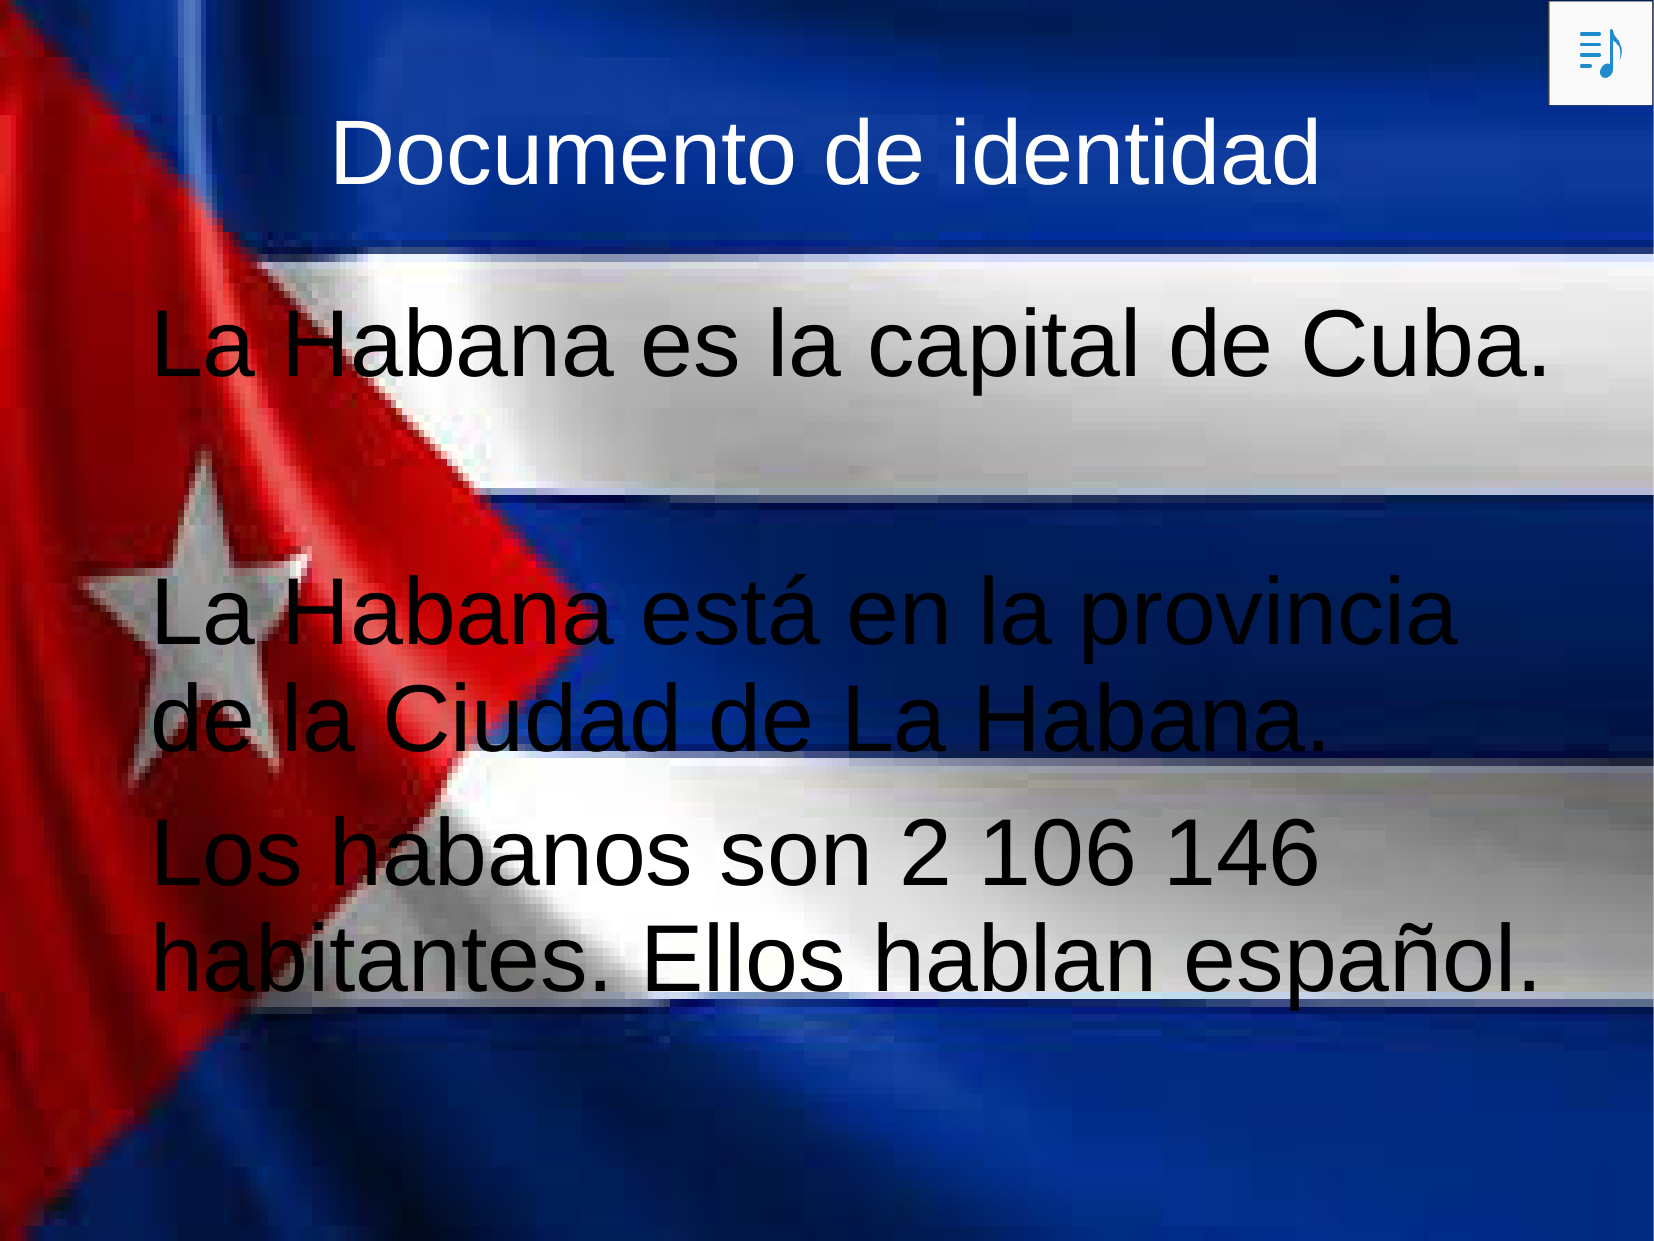

# Documento de identidad
La Habana es la capital de Cuba.
La Habana está en la provincia de la Ciudad de La Habana.
Los habanos son 2 106 146 habitantes. Ellos hablan español.